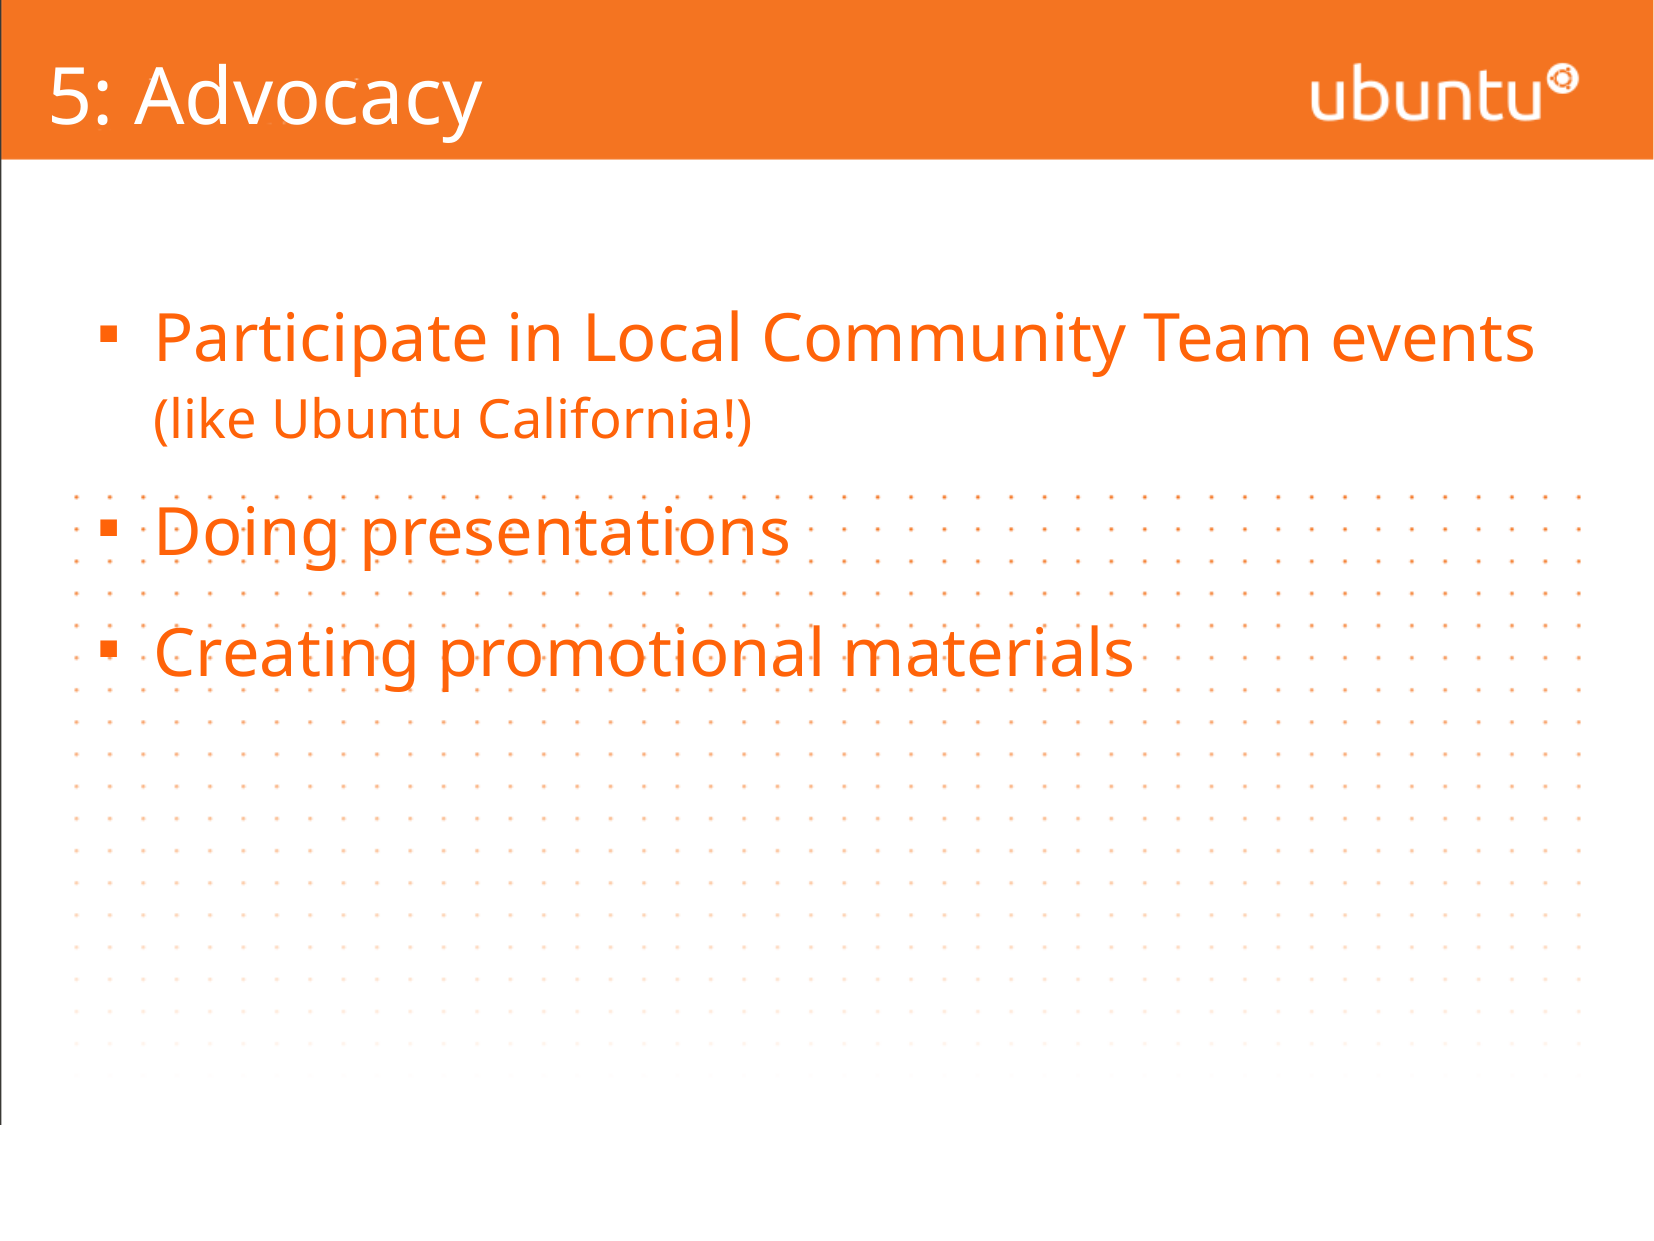

# 5: Advocacy
Participate in Local Community Team events (like Ubuntu California!)
Doing presentations
Creating promotional materials